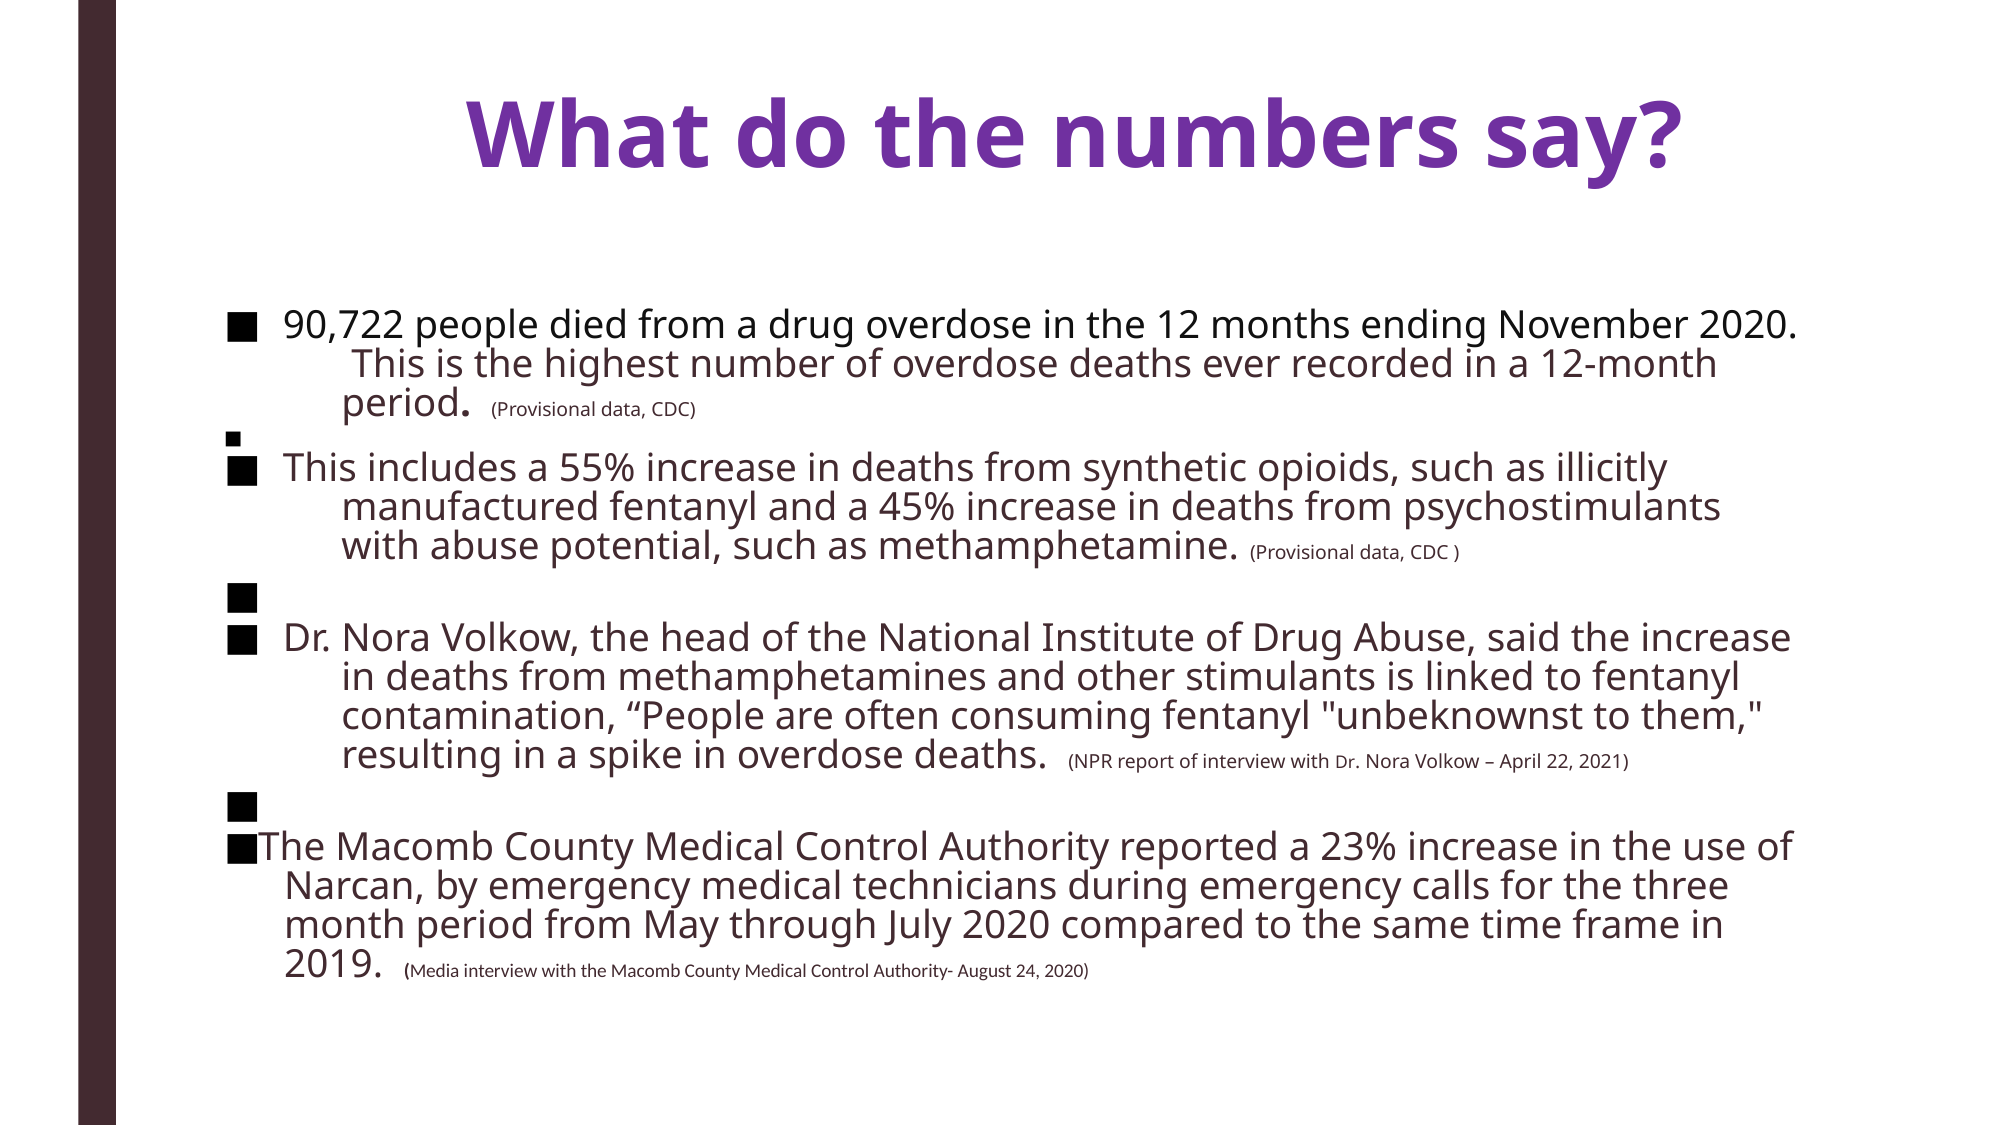

# What do the numbers say?
90,722 people died from a drug overdose in the 12 months ending November 2020. This is the highest number of overdose deaths ever recorded in a 12-month period. (Provisional data, CDC)
This includes a 55% increase in deaths from synthetic opioids, such as illicitly manufactured fentanyl and a 45% increase in deaths from psychostimulants with abuse potential, such as methamphetamine. (Provisional data, CDC )
Dr. Nora Volkow, the head of the National Institute of Drug Abuse, said the increase in deaths from methamphetamines and other stimulants is linked to fentanyl contamination, “People are often consuming fentanyl "unbeknownst to them," resulting in a spike in overdose deaths. (NPR report of interview with Dr. Nora Volkow – April 22, 2021)
The Macomb County Medical Control Authority reported a 23% increase in the use of
 Narcan, by emergency medical technicians during emergency calls for the three
 month period from May through July 2020 compared to the same time frame in
 2019. (Media interview with the Macomb County Medical Control Authority- August 24, 2020)